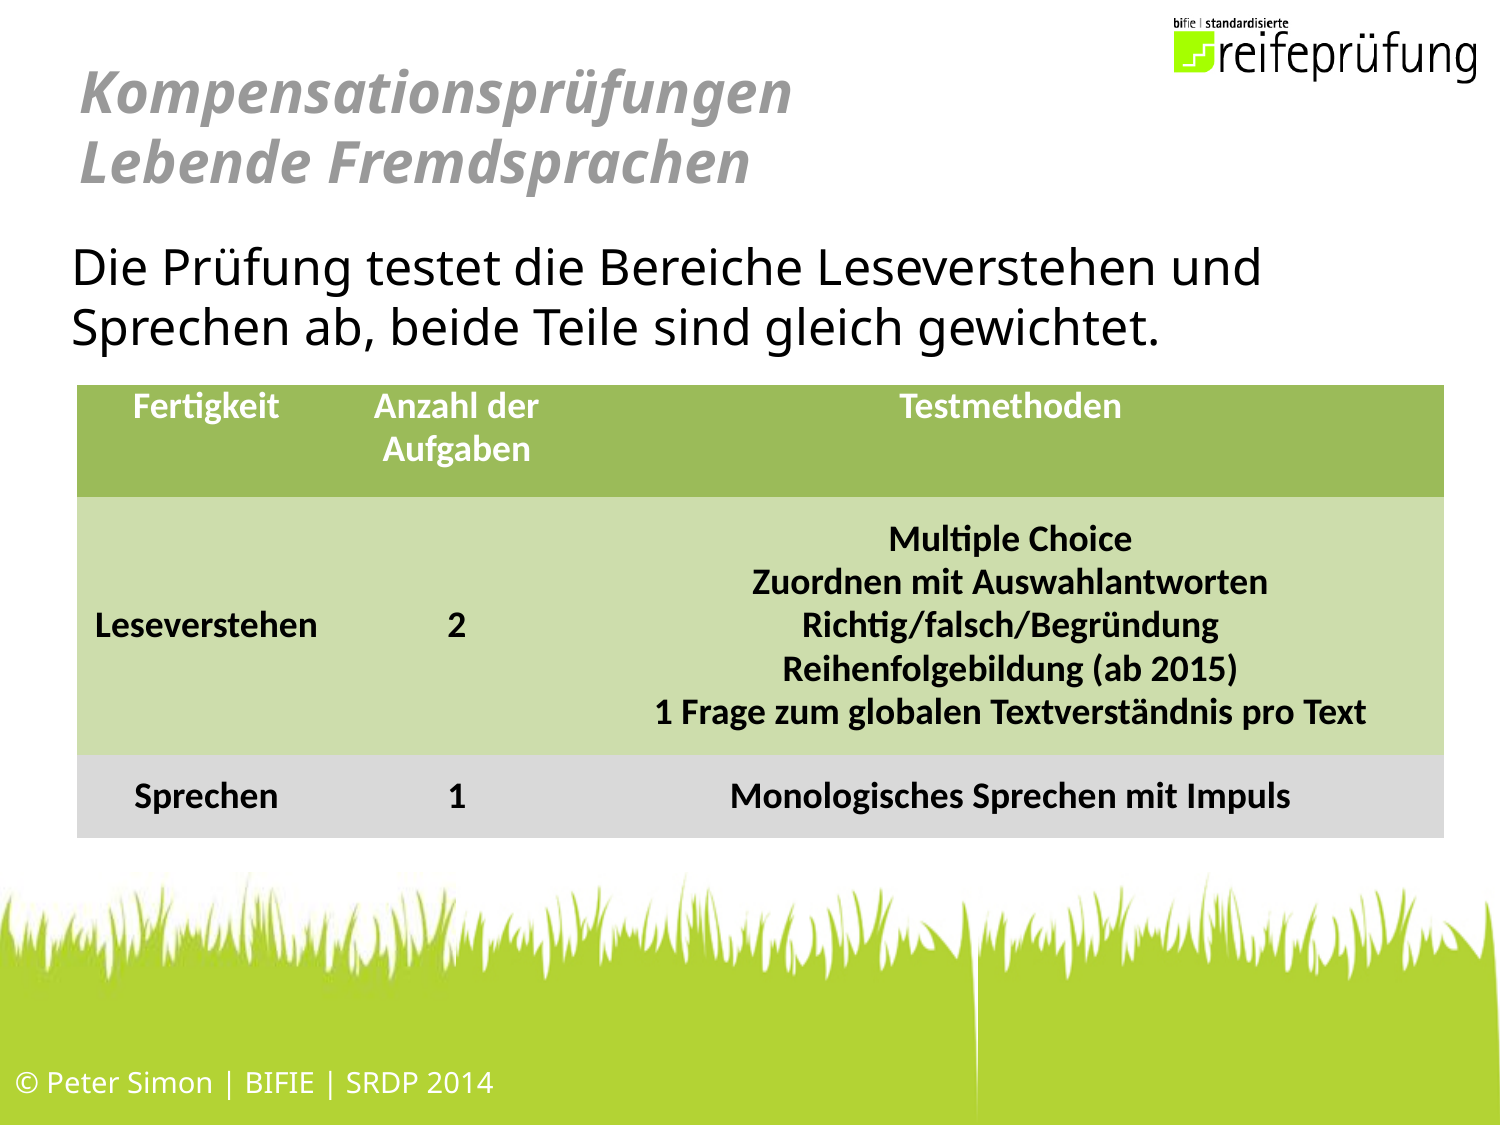

# Kompensationsprüfungen Lebende Fremdsprachen
Die Prüfung testet die Bereiche Leseverstehen und Sprechen ab, beide Teile sind gleich gewichtet.
| Fertigkeit | Anzahl der Aufgaben | Testmethoden |
| --- | --- | --- |
| Leseverstehen | 2 | Multiple Choice Zuordnen mit Auswahlantworten Richtig/falsch/Begründung Reihenfolgebildung (ab 2015) 1 Frage zum globalen Textverständnis pro Text |
| Sprechen | 1 | Monologisches Sprechen mit Impuls |